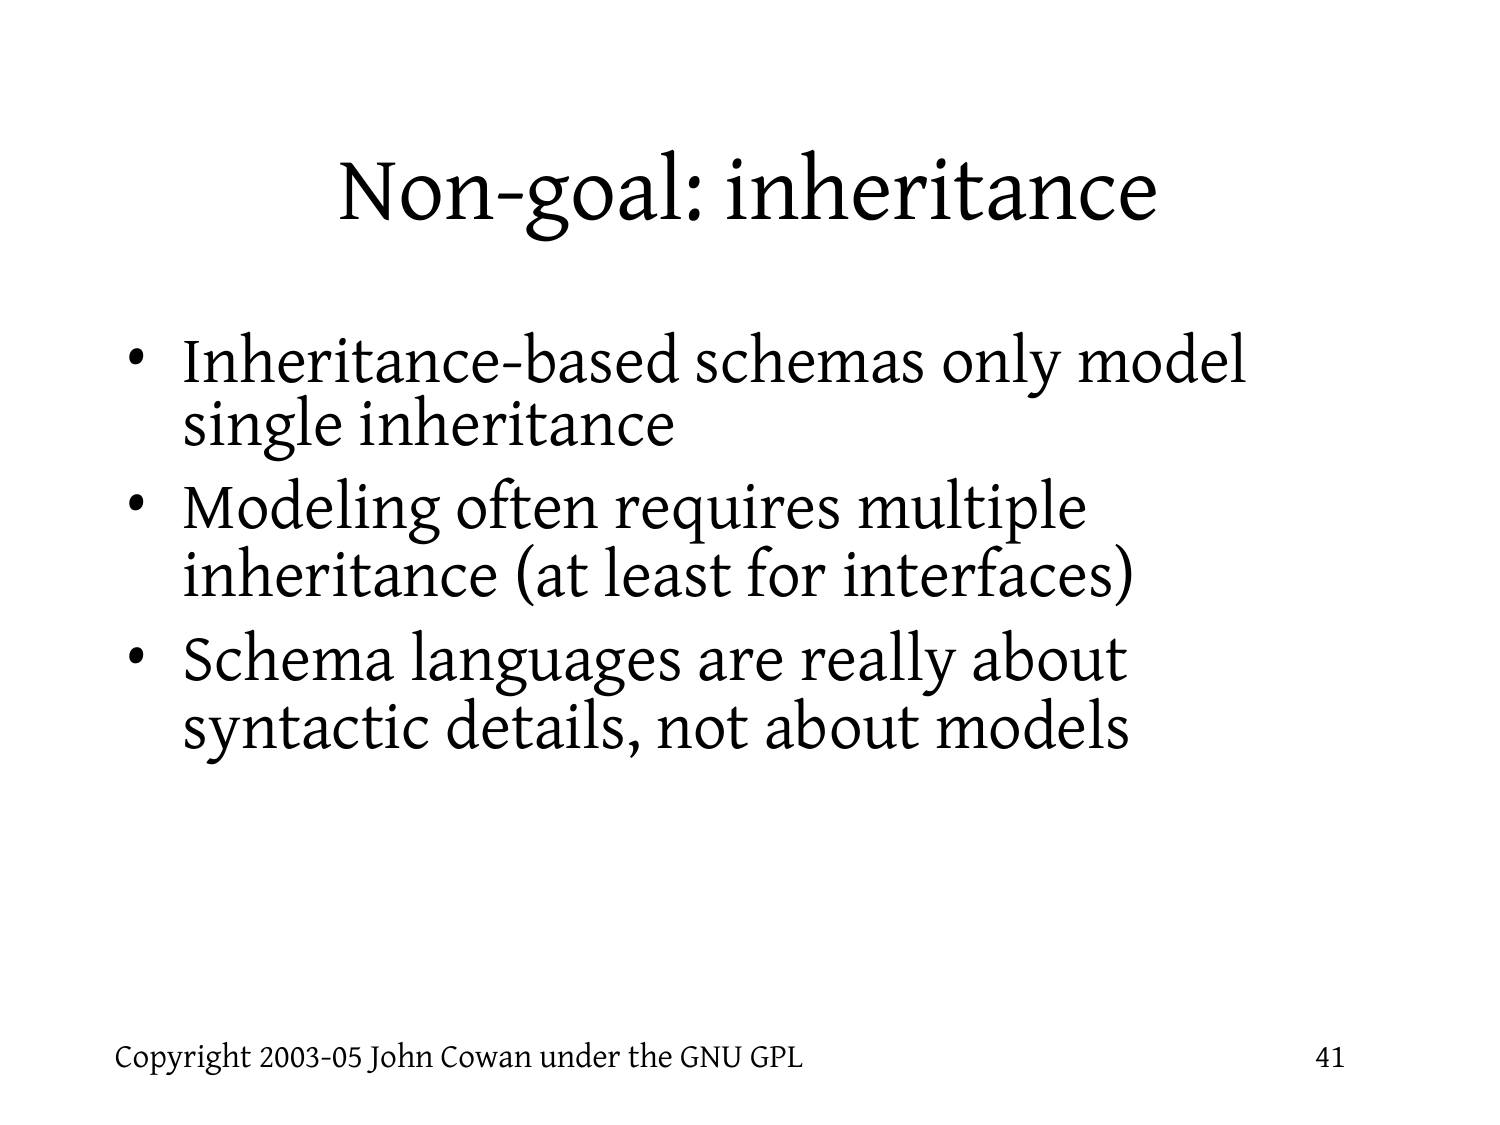

# Non-goal: inheritance
Inheritance-based schemas only model single inheritance
Modeling often requires multiple inheritance (at least for interfaces)
Schema languages are really about syntactic details, not about models